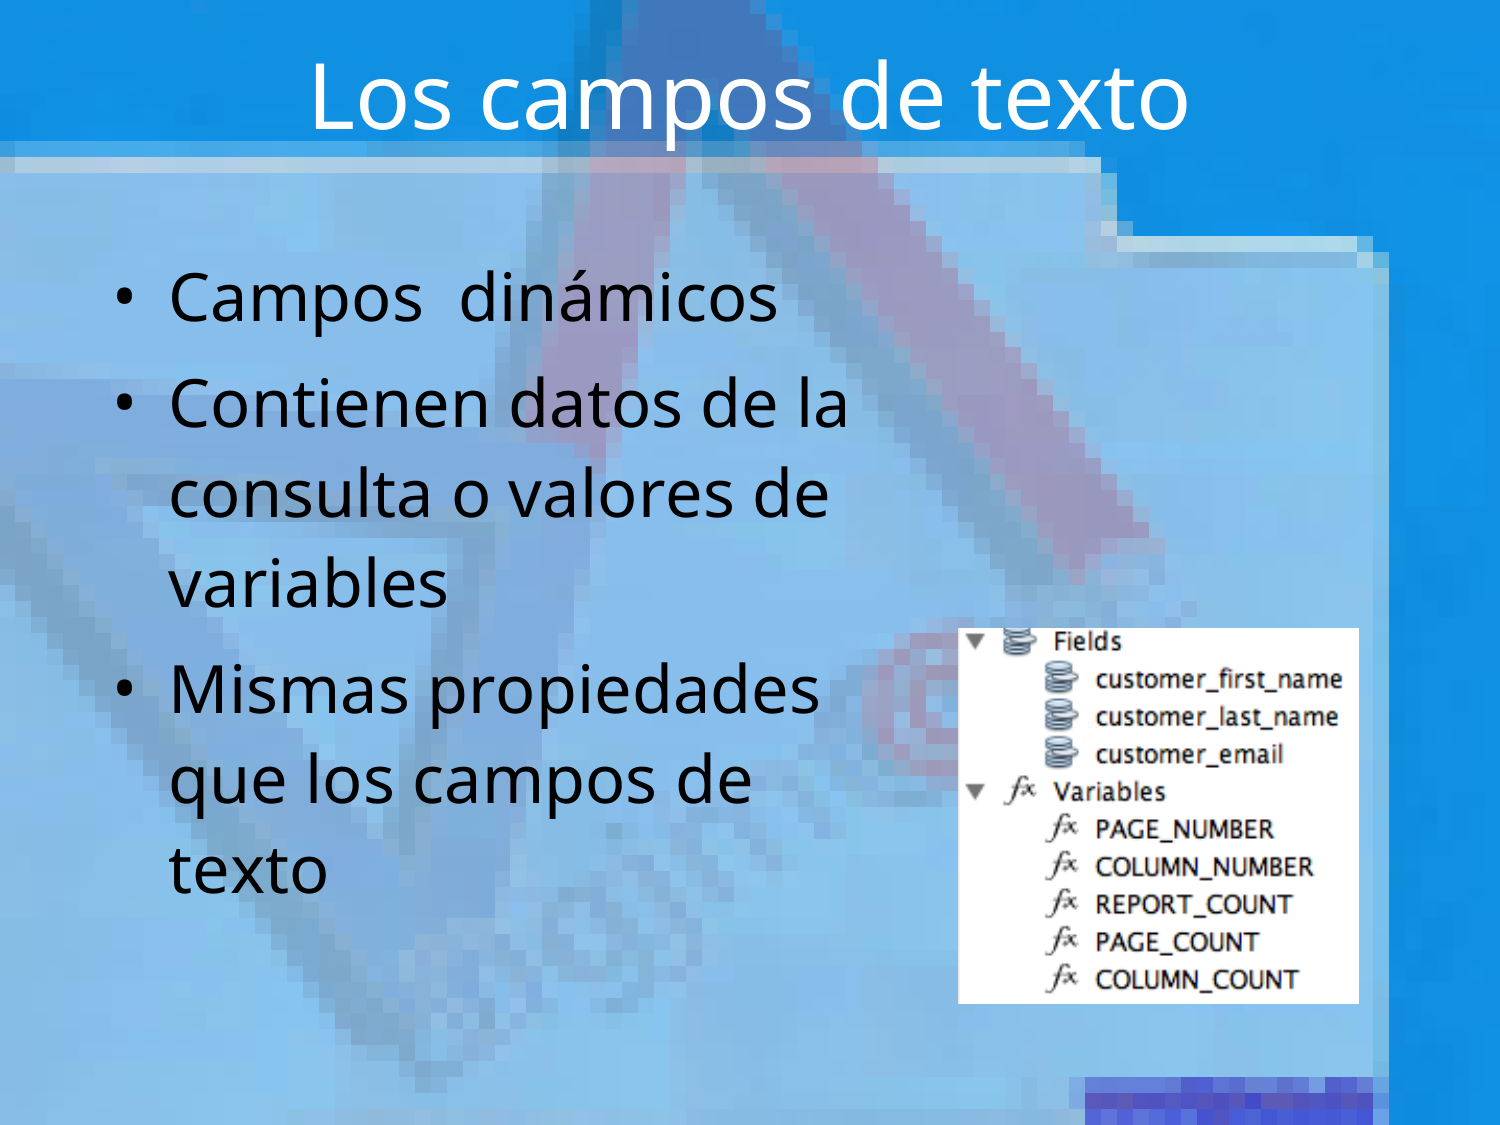

# Los campos de texto
Campos dinámicos
Contienen datos de la consulta o valores de variables
Mismas propiedades que los campos de texto